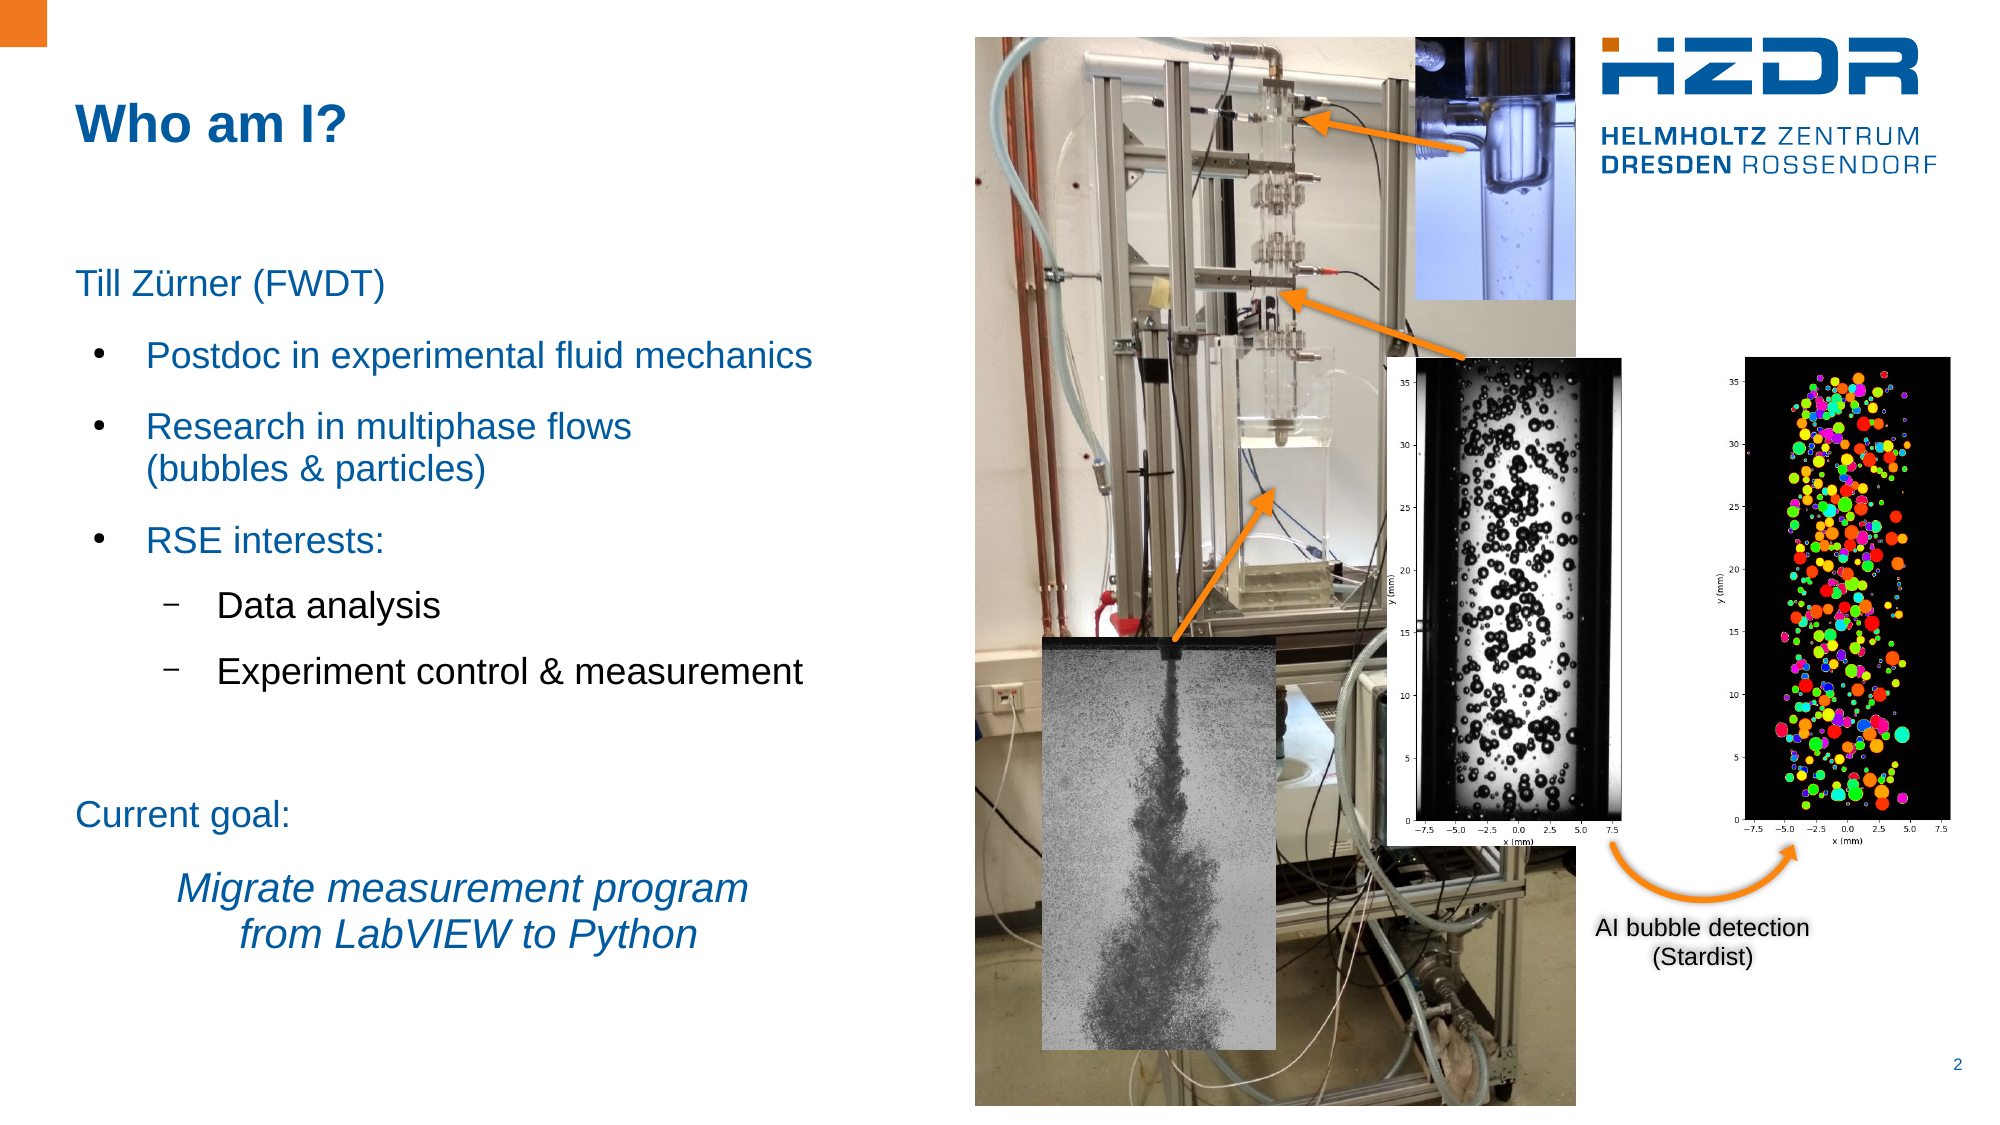

# Who am I?
Till Zürner (FWDT)
Postdoc in experimental fluid mechanics
Research in multiphase flows
(bubbles & particles)
RSE interests:
Data analysis
Experiment control & measurement
Current goal:
Migrate measurement program
from LabVIEW to Python
AI bubble detection
(Stardist)